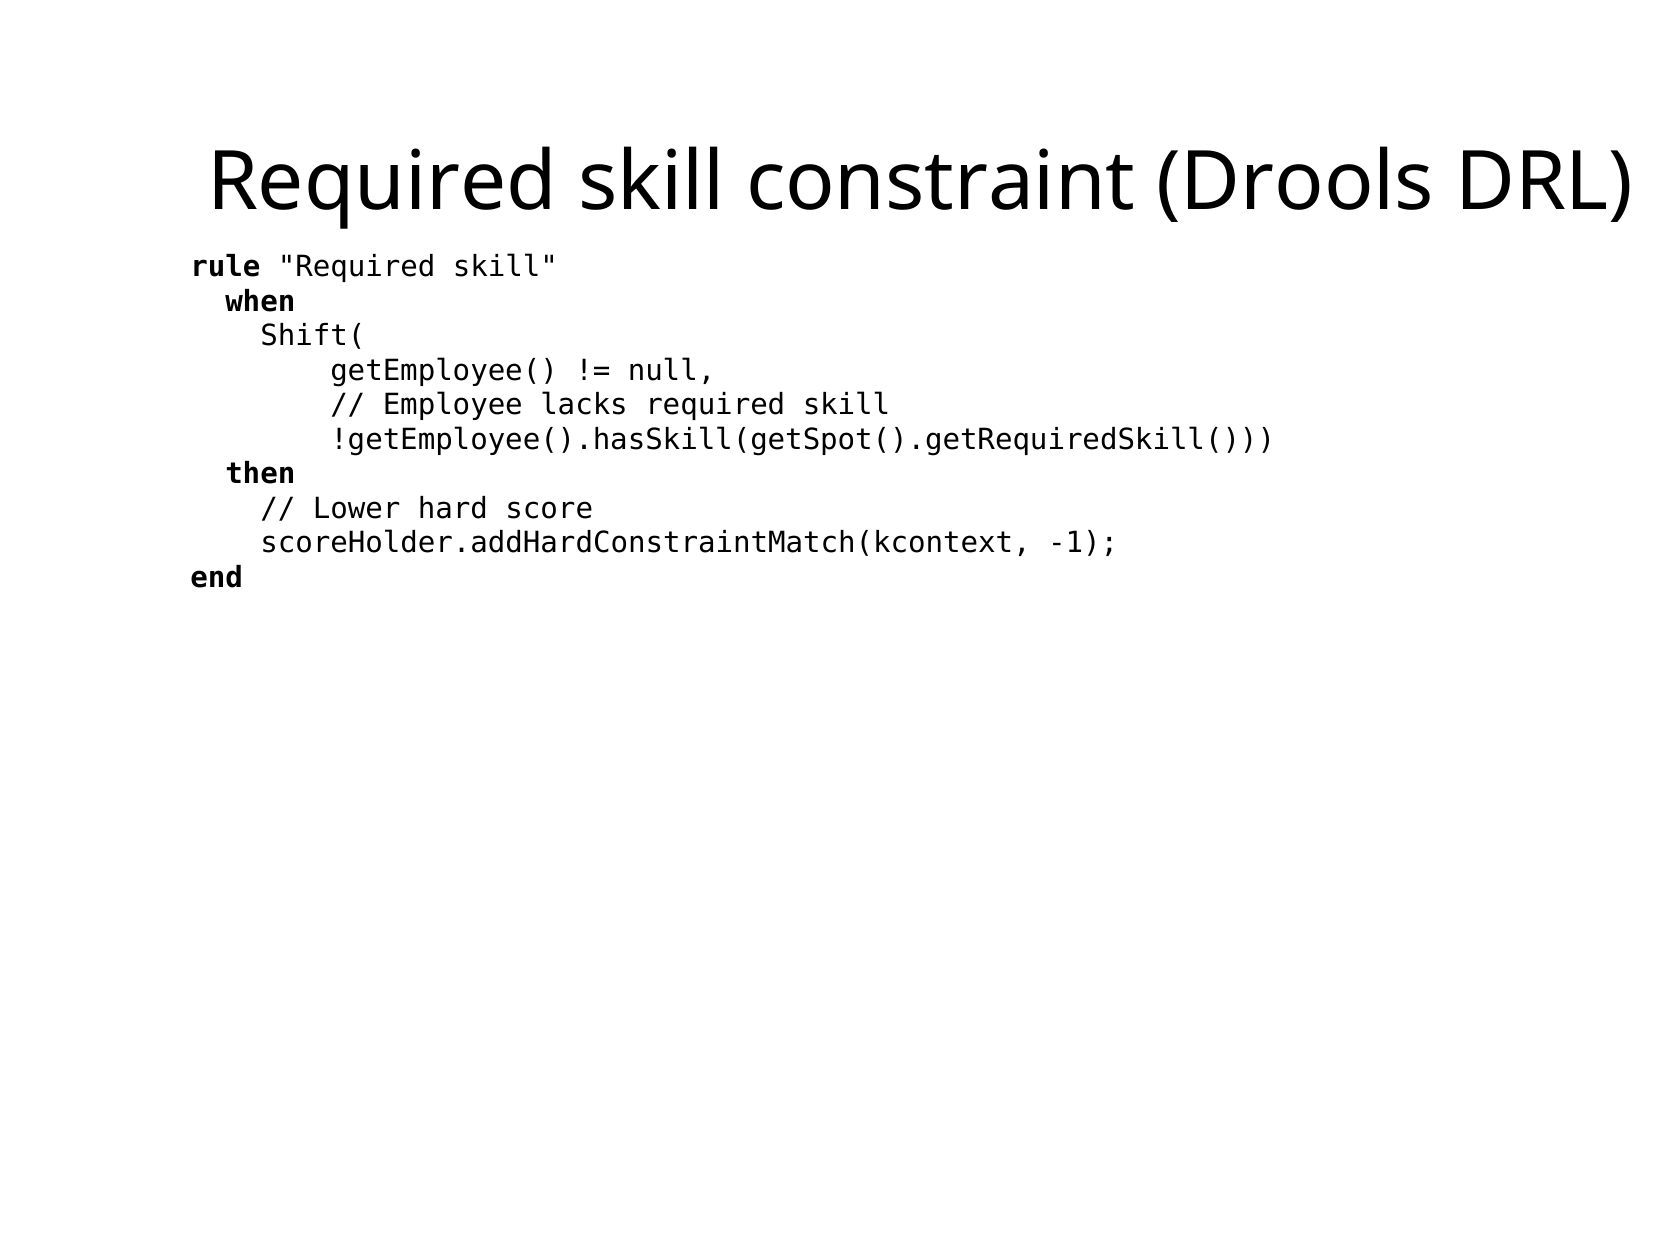

Required skill constraint (Drools DRL)
rule "Required skill"
 when
 Shift(
 getEmployee() != null,
 // Employee lacks required skill
 !getEmployee().hasSkill(getSpot().getRequiredSkill()))
 then
 // Lower hard score
 scoreHolder.addHardConstraintMatch(kcontext, -1);
end